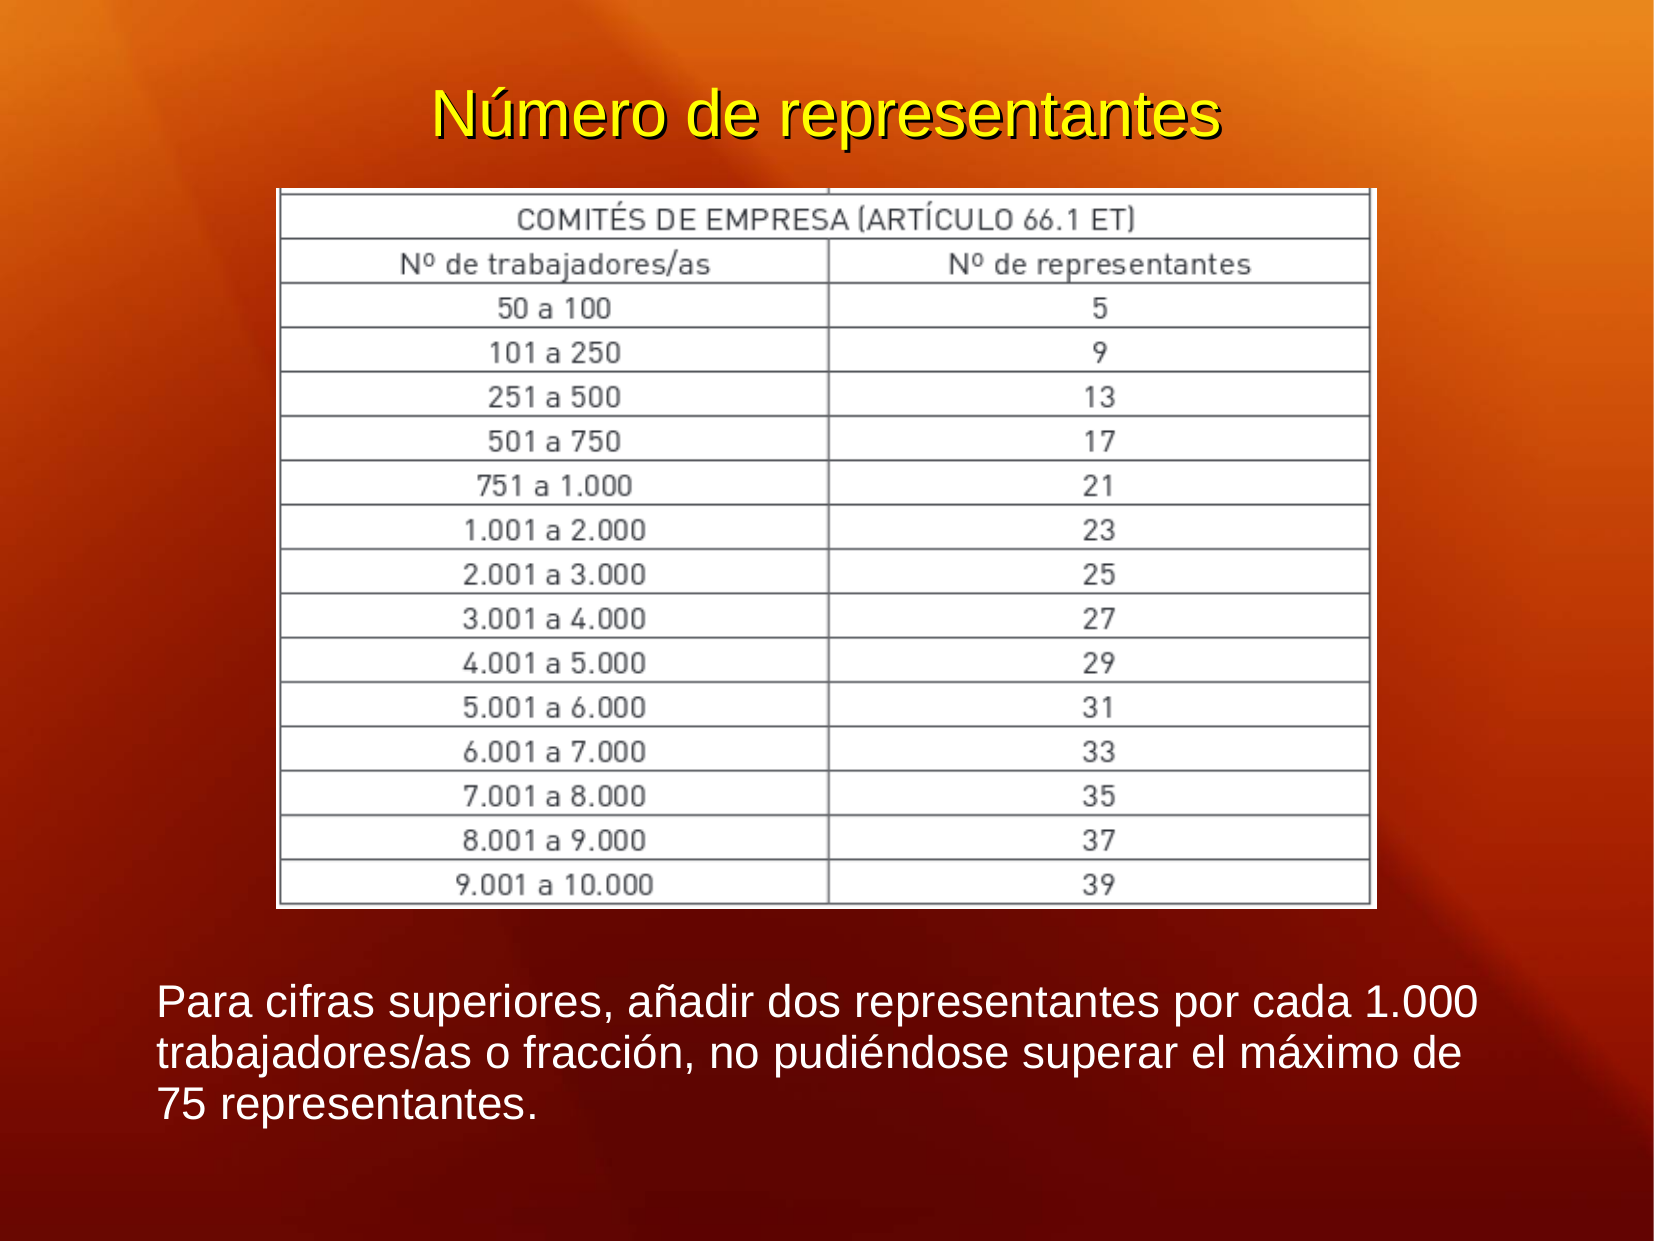

# Número de representantes
Para cifras superiores, añadir dos representantes por cada 1.000 trabajadores/as o fracción, no pudiéndose superar el máximo de 75 representantes.